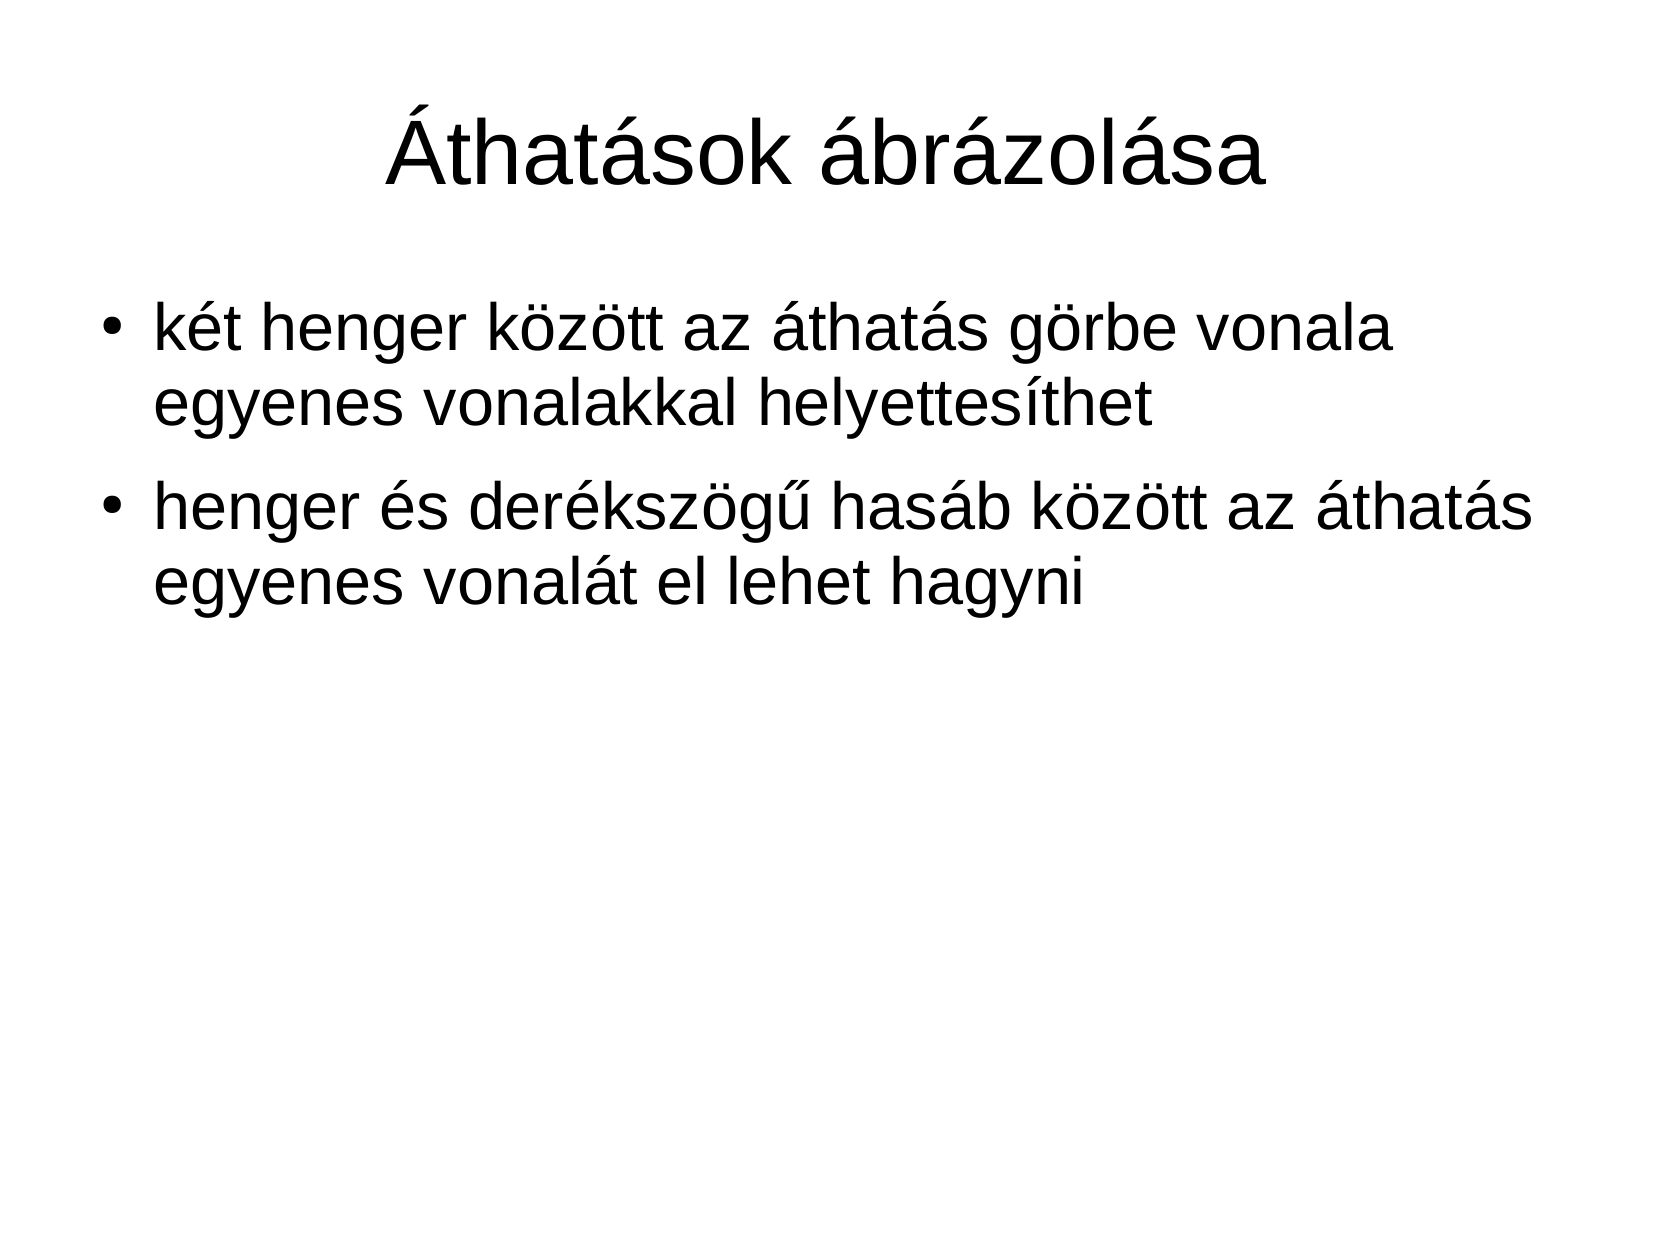

# Áthatások ábrázolása
két henger között az áthatás görbe vonala egyenes vonalakkal helyettesíthet
henger és derékszögű hasáb között az áthatás egyenes vonalát el lehet hagyni